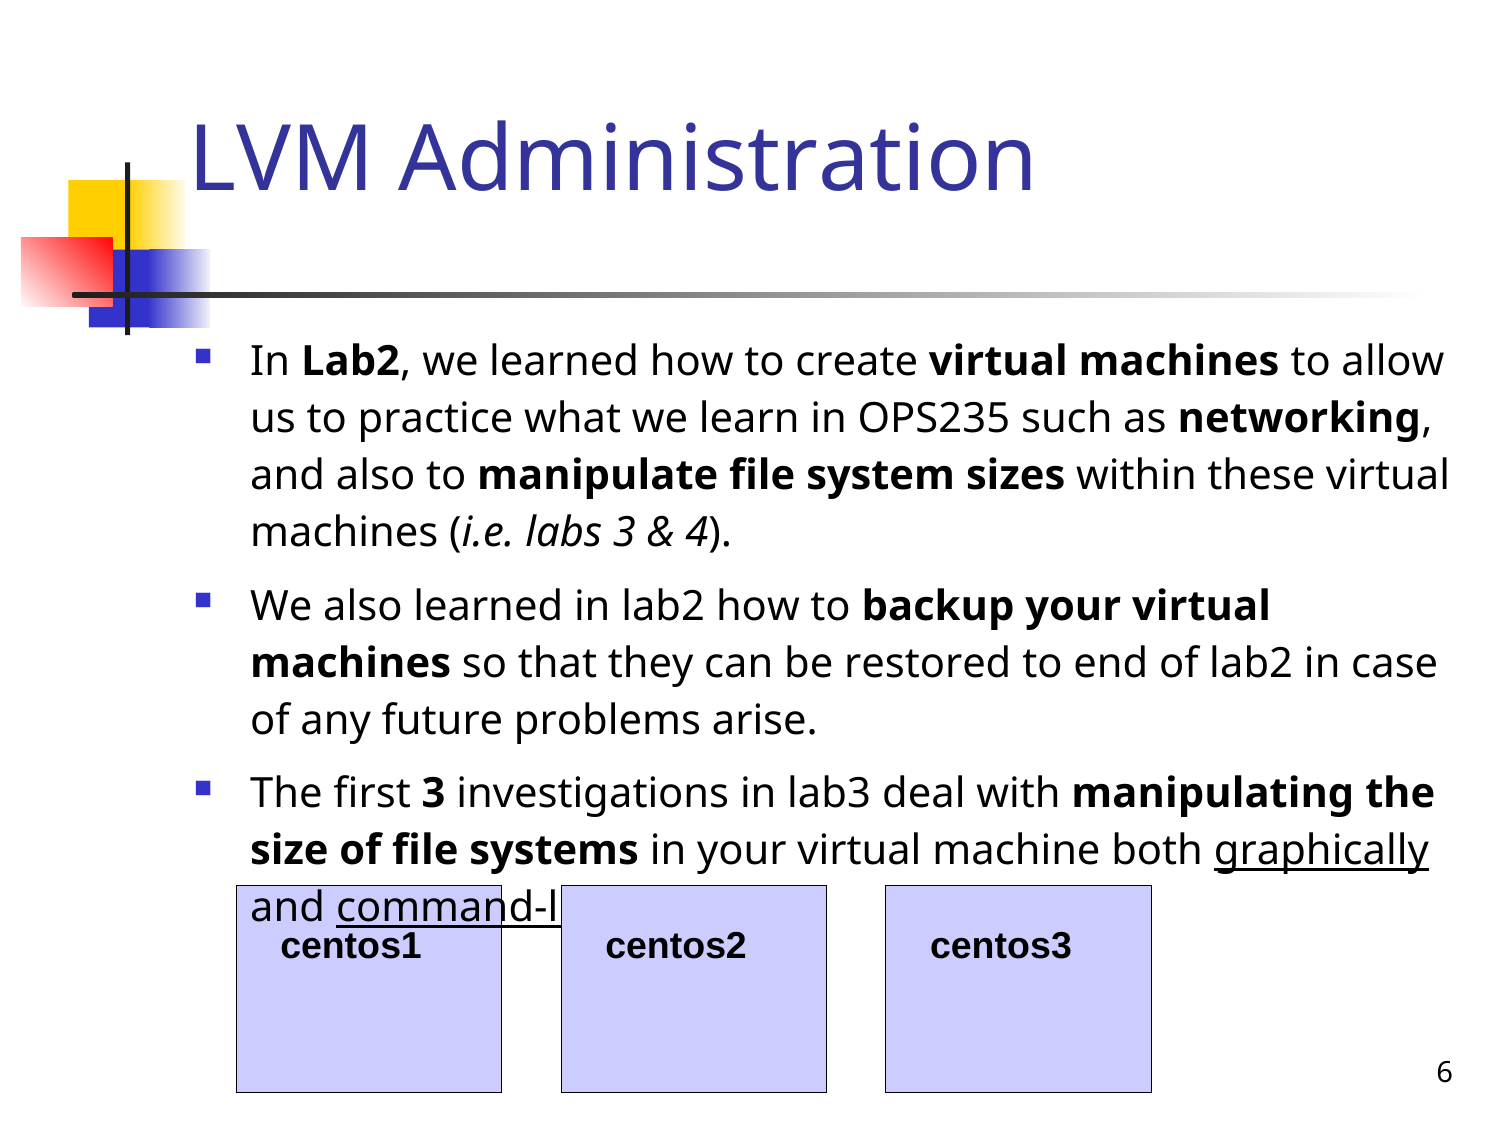

# LVM Administration
In Lab2, we learned how to create virtual machines to allow us to practice what we learn in OPS235 such as networking, and also to manipulate file system sizes within these virtual machines (i.e. labs 3 & 4).
We also learned in lab2 how to backup your virtual machines so that they can be restored to end of lab2 in case of any future problems arise.
The first 3 investigations in lab3 deal with manipulating the size of file systems in your virtual machine both graphically and command-line.
centos1
centos2
centos3
6